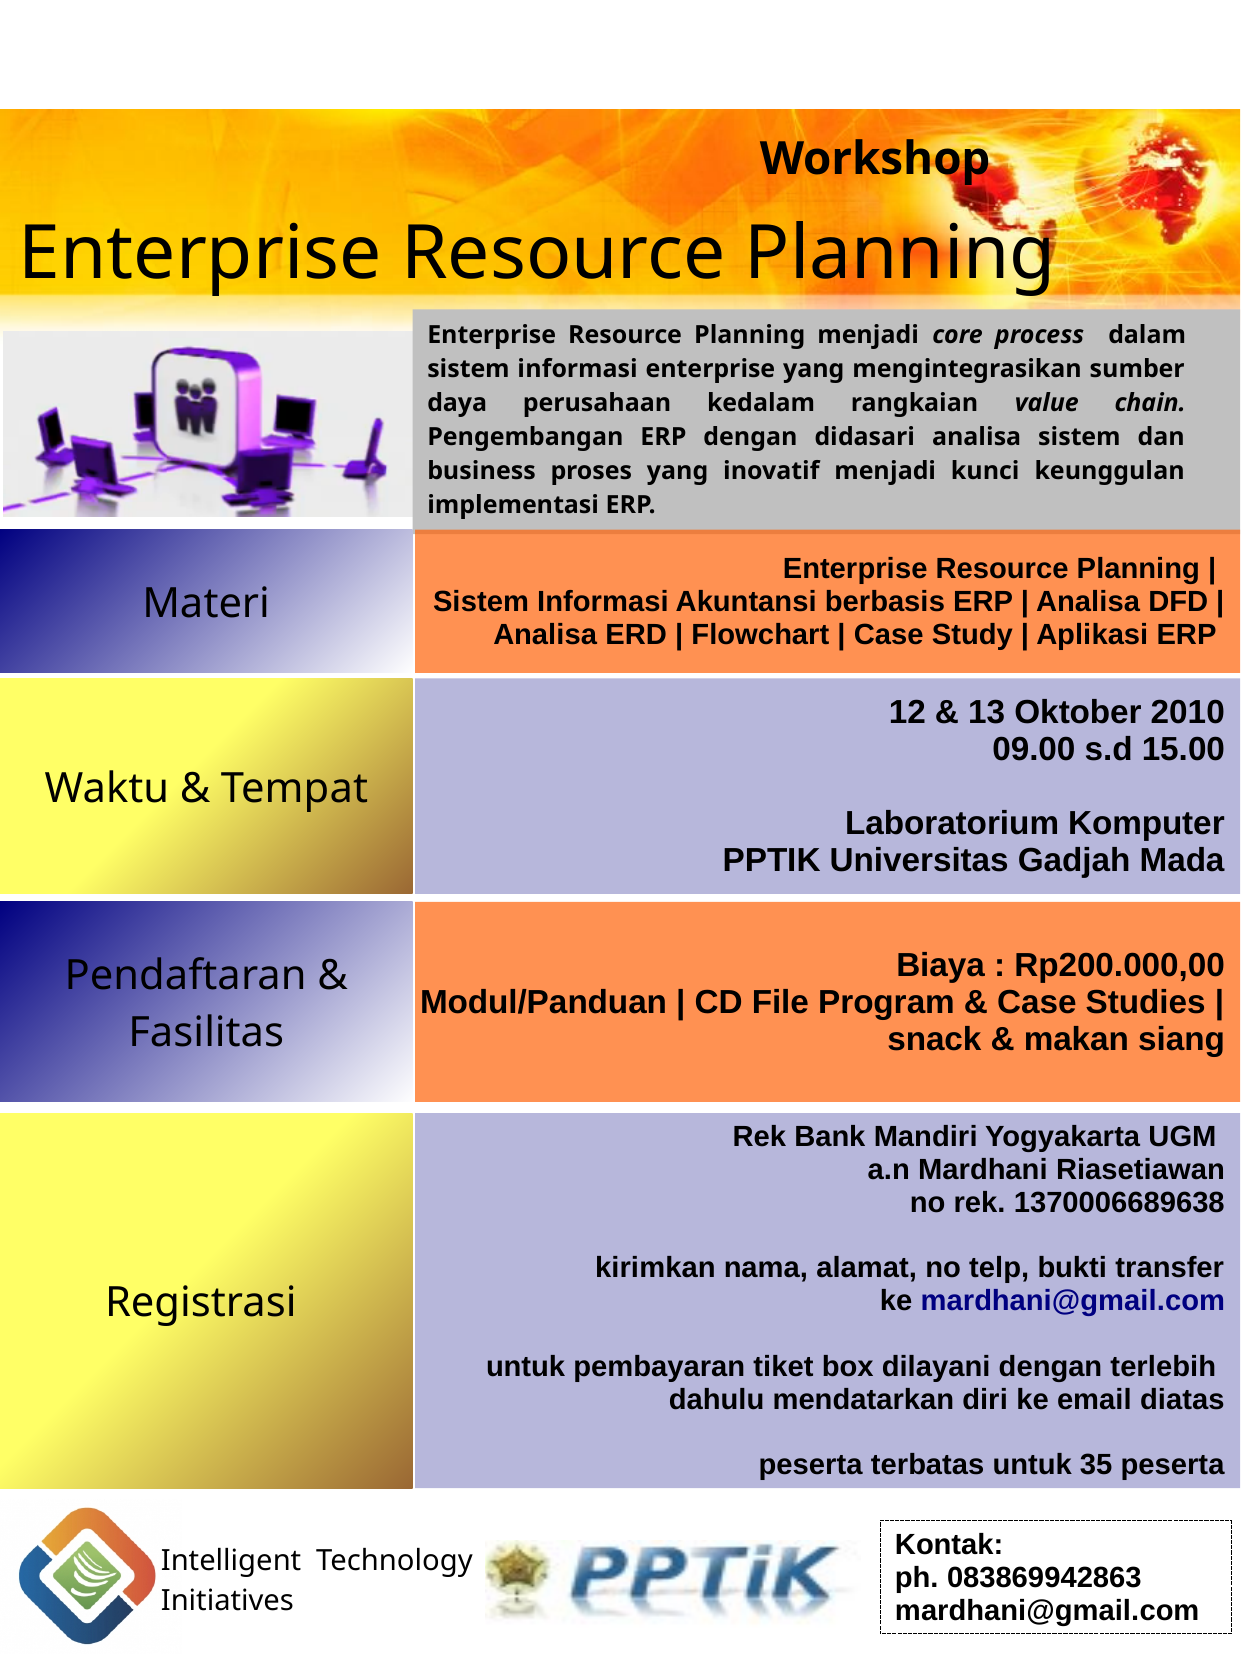

Workshop
Enterprise Resource Planning
Enterprise Resource Planning menjadi core process dalam sistem informasi enterprise yang mengintegrasikan sumber daya perusahaan kedalam rangkaian value chain. Pengembangan ERP dengan didasari analisa sistem dan business proses yang inovatif menjadi kunci keunggulan implementasi ERP.
Materi
Enterprise Resource Planning |
Sistem Informasi Akuntansi berbasis ERP | Analisa DFD |
Analisa ERD | Flowchart | Case Study | Aplikasi ERP
Waktu & Tempat
12 & 13 Oktober 2010
09.00 s.d 15.00
Laboratorium Komputer
PPTIK Universitas Gadjah Mada
Pendaftaran &
Fasilitas
Biaya : Rp200.000,00
Modul/Panduan | CD File Program & Case Studies |
snack & makan siang
Registrasi
Rek Bank Mandiri Yogyakarta UGM
a.n Mardhani Riasetiawan
no rek. 1370006689638
kirimkan nama, alamat, no telp, bukti transfer
ke mardhani@gmail.com
untuk pembayaran tiket box dilayani dengan terlebih
dahulu mendatarkan diri ke email diatas
peserta terbatas untuk 35 peserta
Kontak:
ph. 083869942863
mardhani@gmail.com
Intelligent Technology
Initiatives